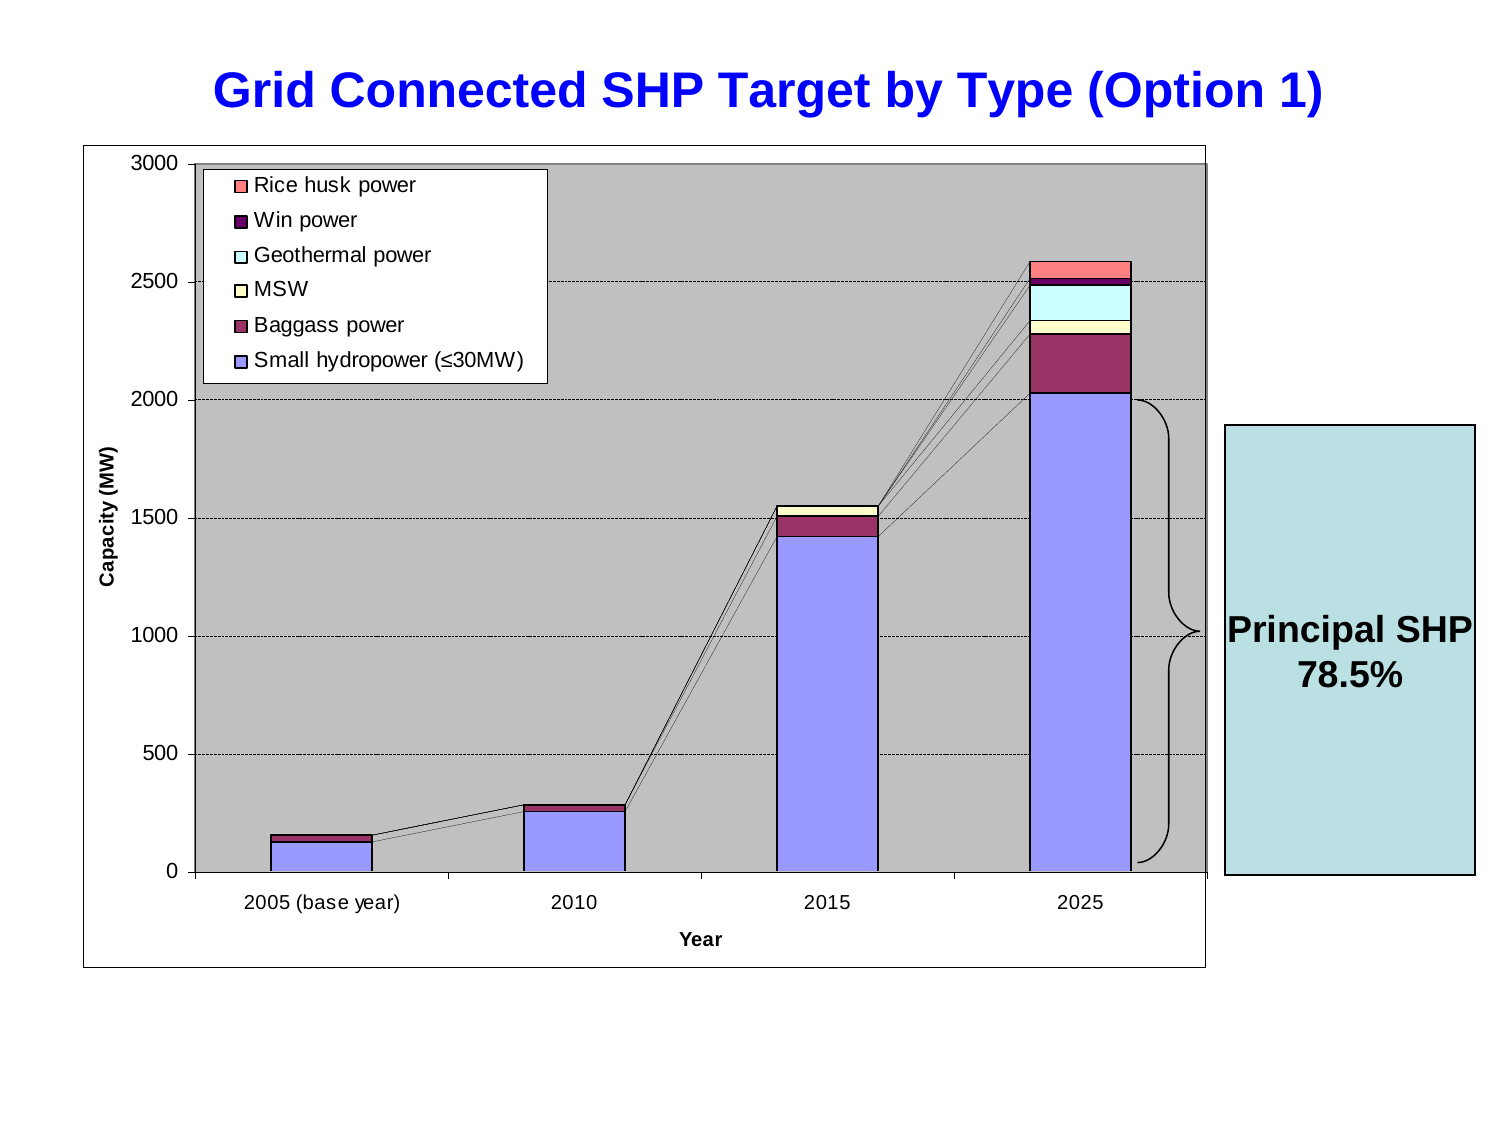

Grid Connected SHP Target by Type (Option 1)
Principal SHP
78.5%